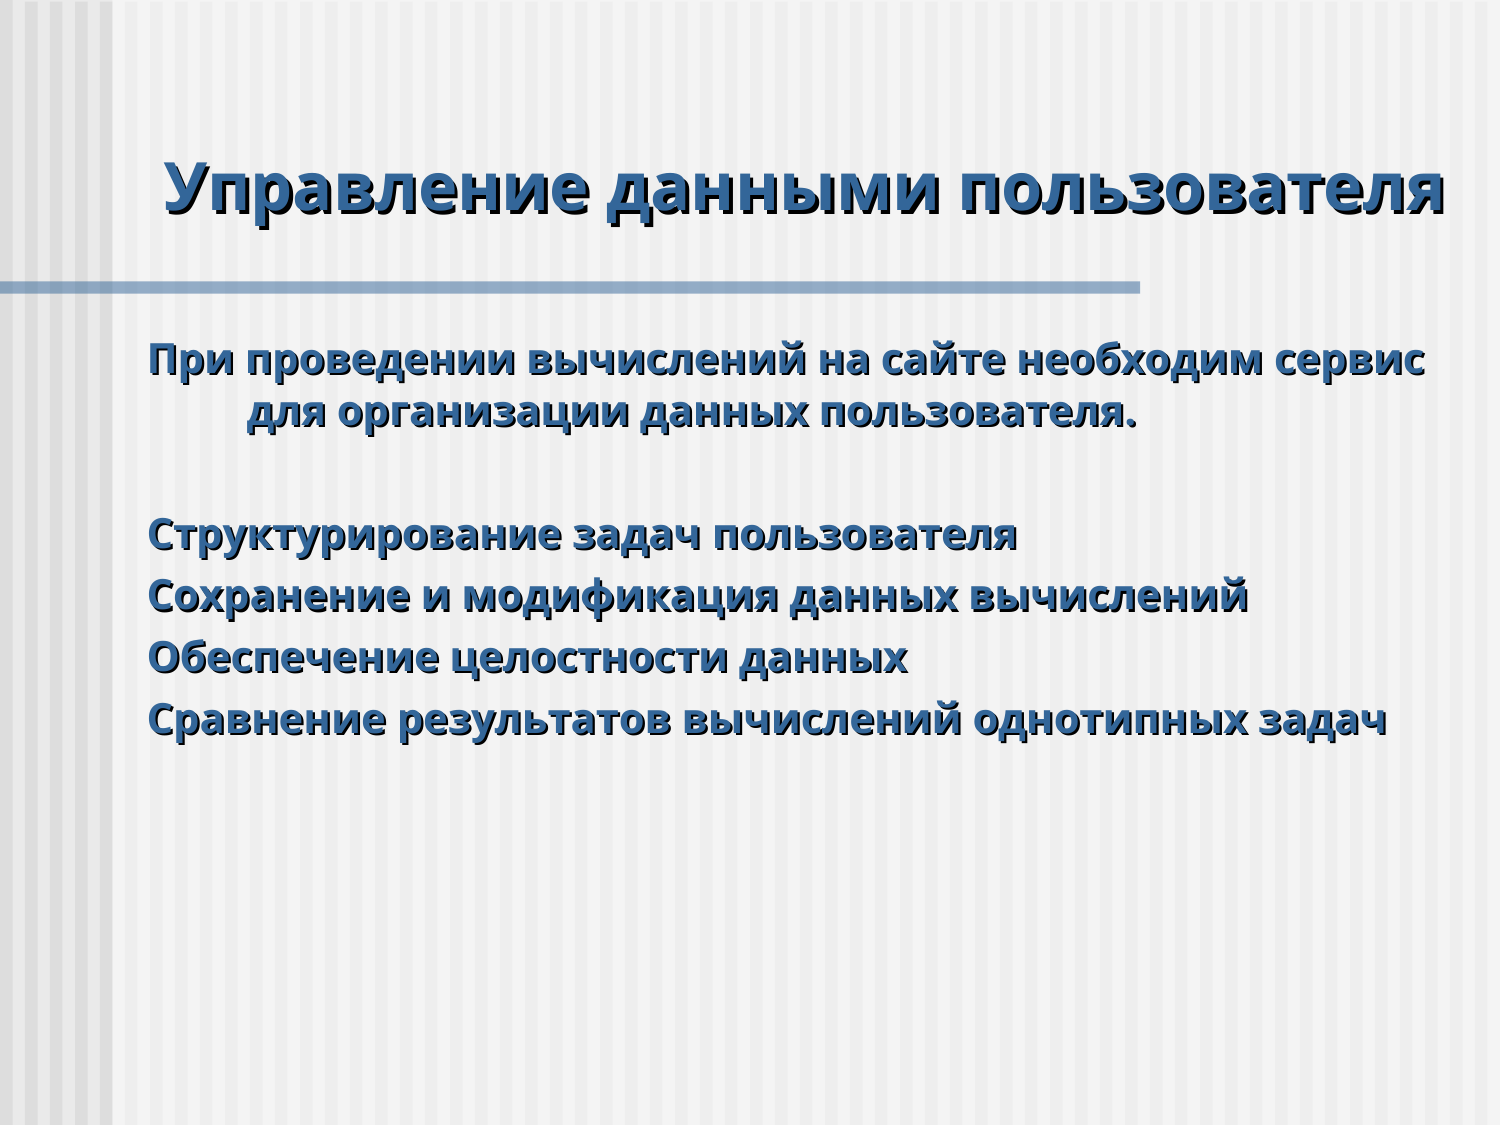

# Управление данными пользователя
При проведении вычислений на сайте необходим сервис для организации данных пользователя.
Структурирование задач пользователя
Сохранение и модификация данных вычислений
Обеспечение целостности данных
Сравнение результатов вычислений однотипных задач